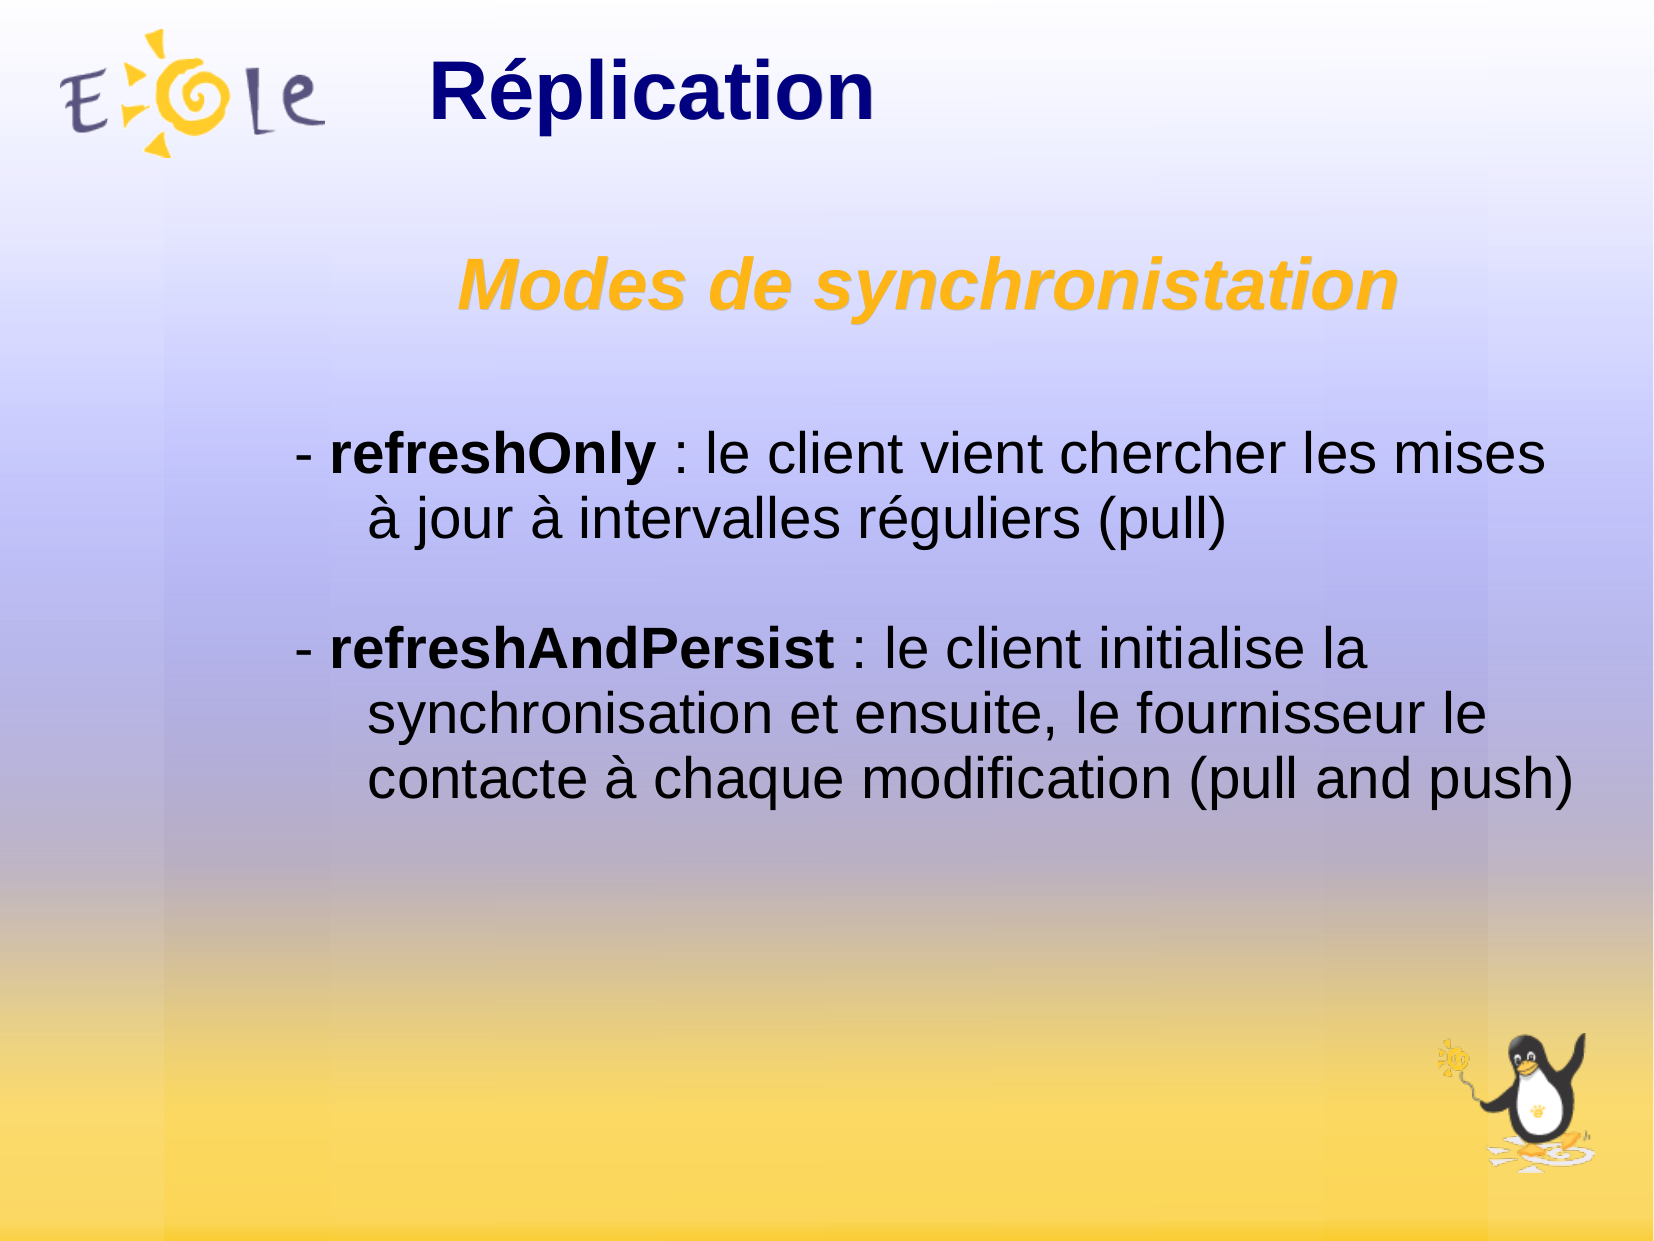

Réplication
Modes de synchronistation
- refreshOnly : le client vient chercher les mises
	à jour à intervalles réguliers (pull)
- refreshAndPersist : le client initialise la
	synchronisation et ensuite, le fournisseur le
	contacte à chaque modification (pull and push)